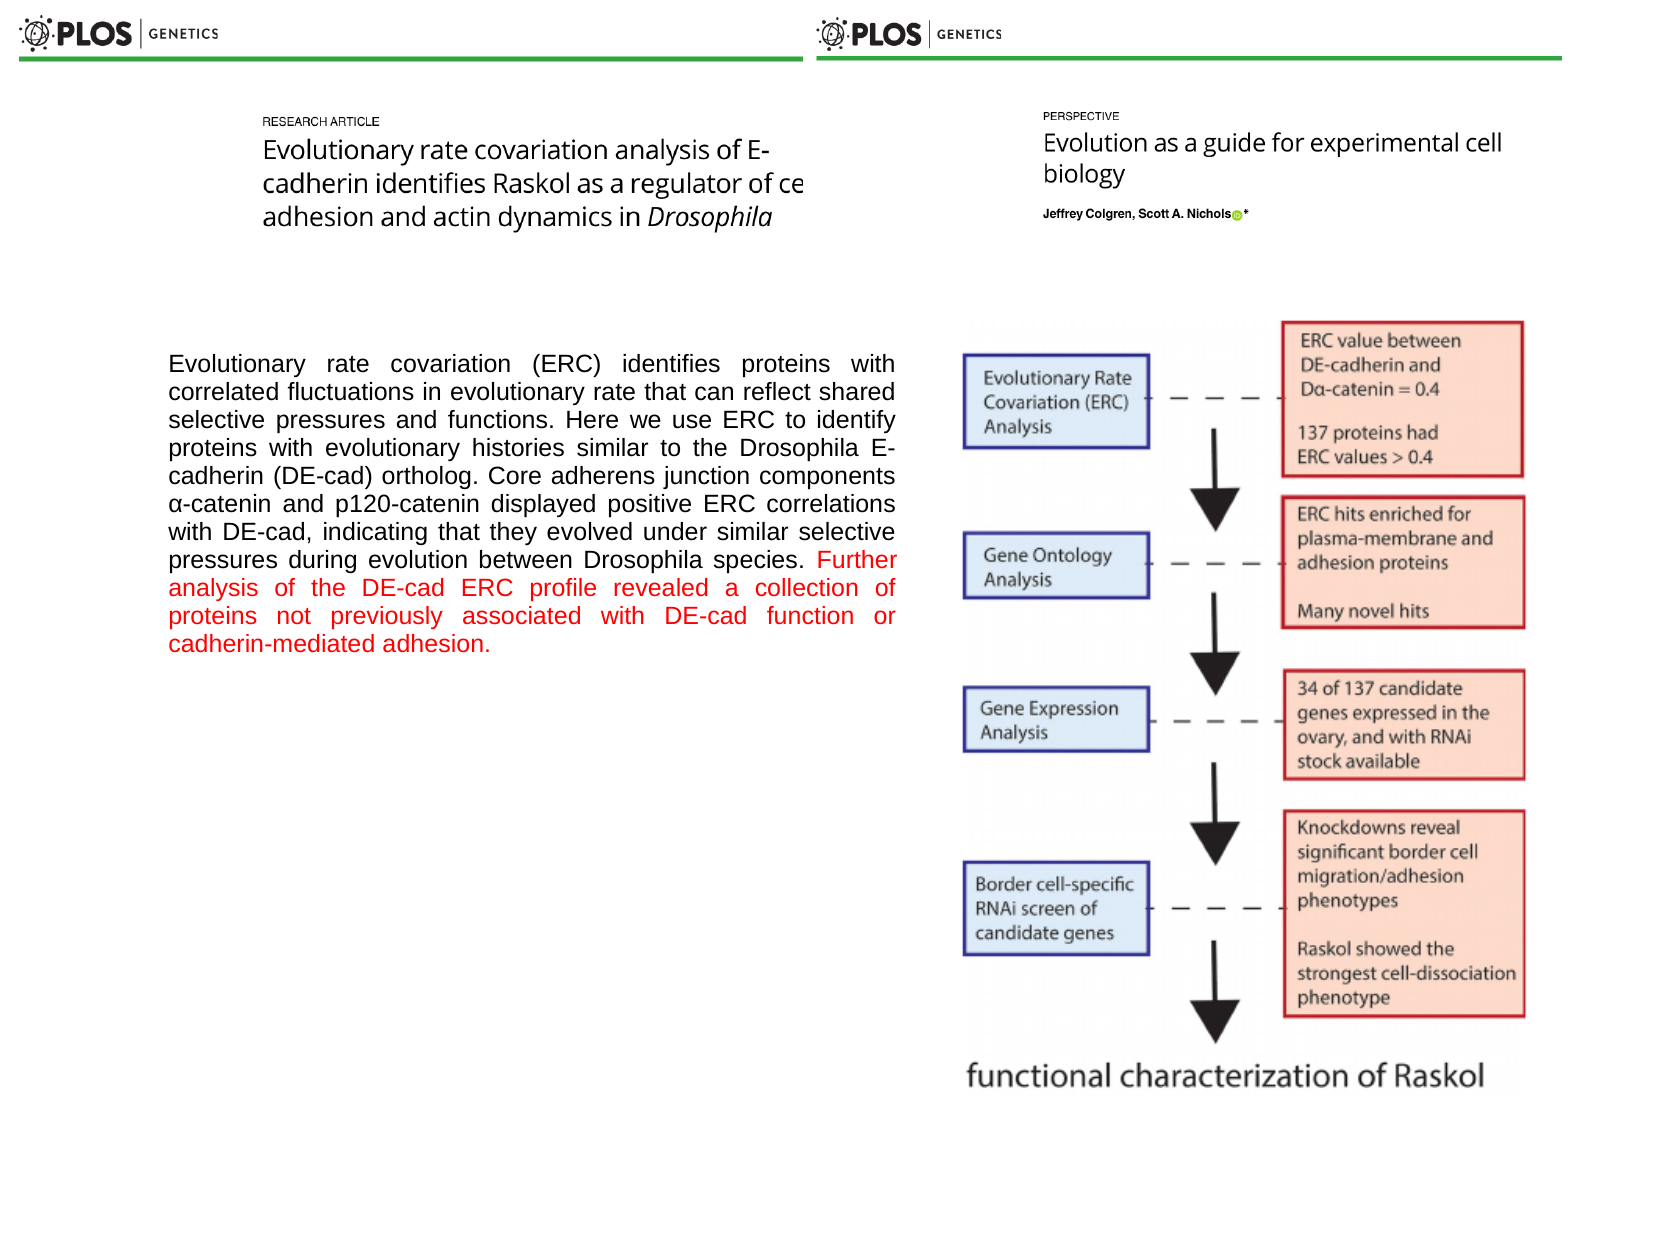

Evolutionary rate covariation (ERC) identifies proteins with correlated fluctuations in evolutionary rate that can reflect shared selective pressures and functions. Here we use ERC to identify proteins with evolutionary histories similar to the Drosophila E-cadherin (DE-cad) ortholog. Core adherens junction components α-catenin and p120-catenin displayed positive ERC correlations with DE-cad, indicating that they evolved under similar selective pressures during evolution between Drosophila species. Further analysis of the DE-cad ERC profile revealed a collection of proteins not previously associated with DE-cad function or cadherin-mediated adhesion.